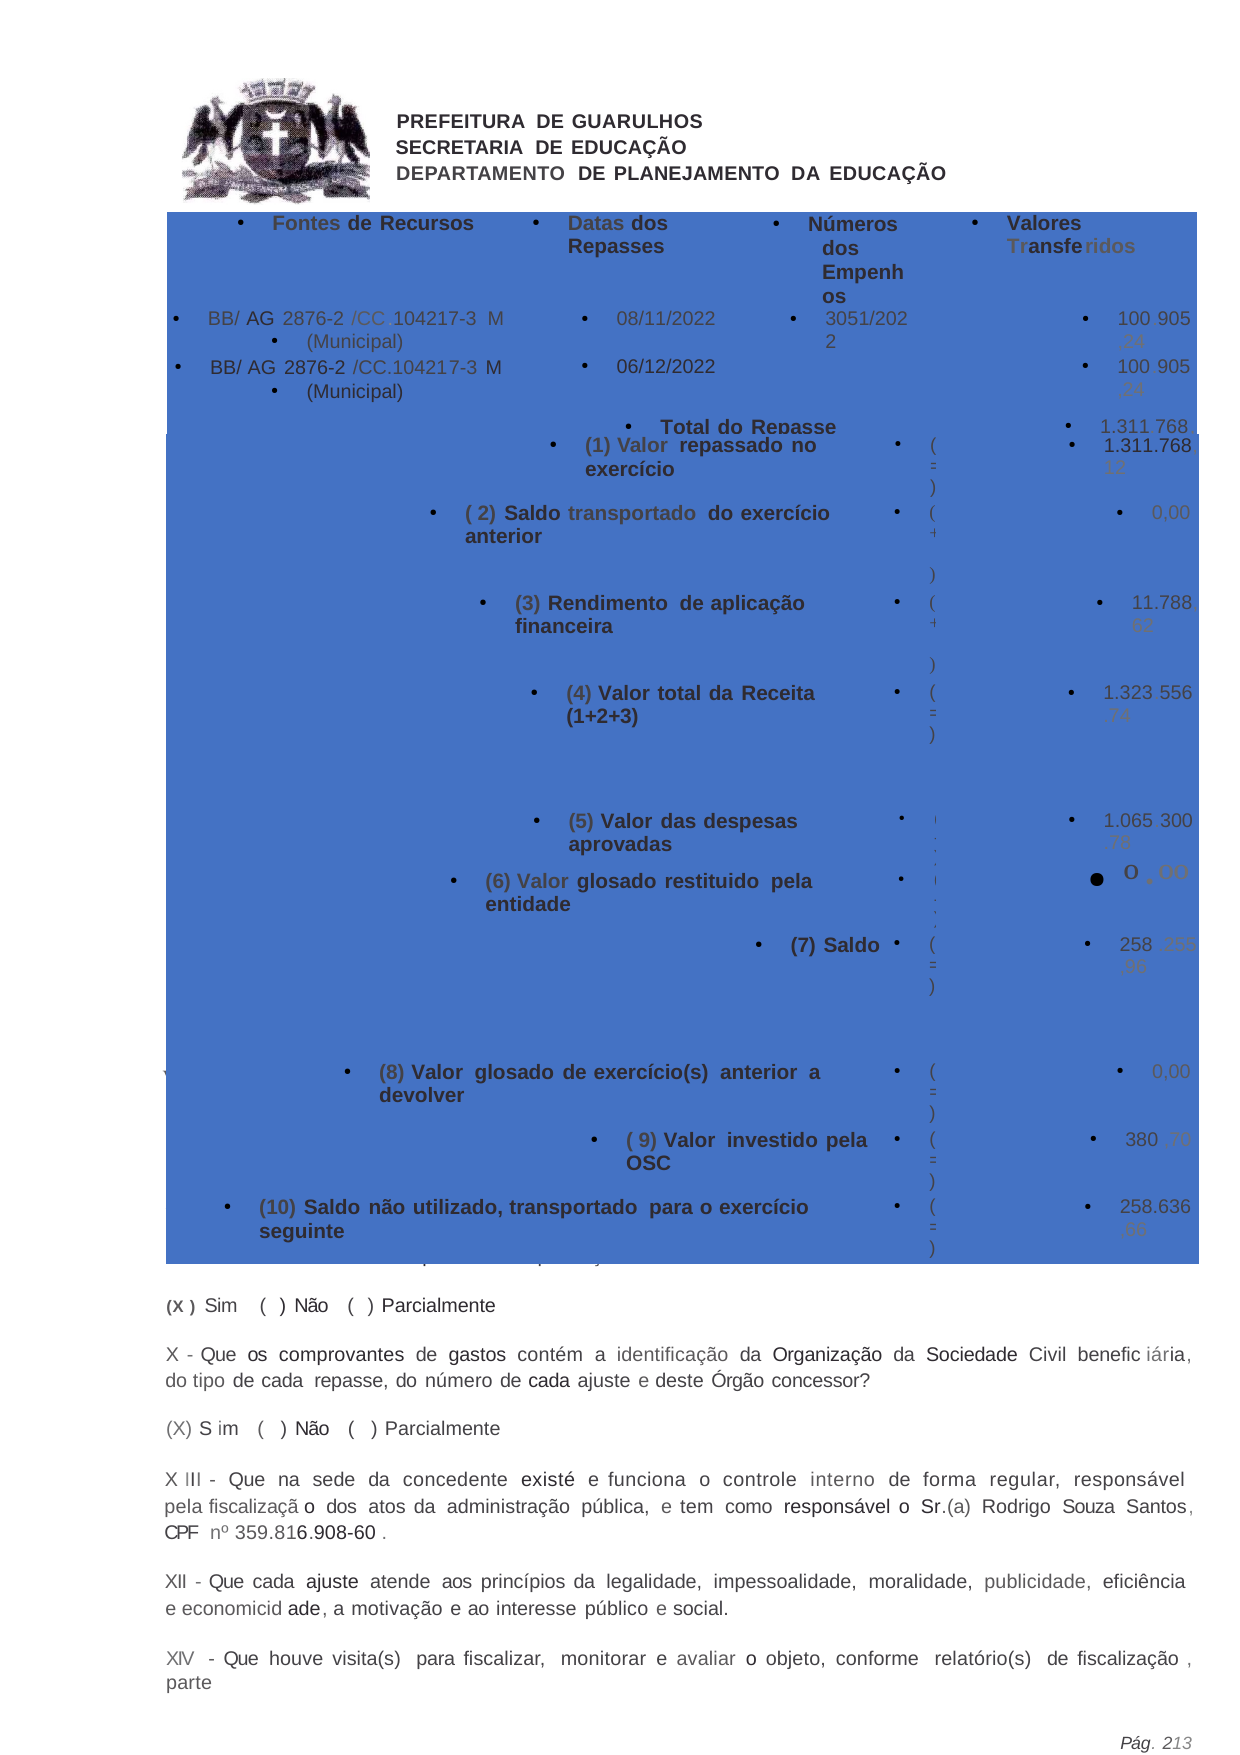

PREFEITURA DE GUARULHOS SECRETARIA DE EDUCAÇÃO
DEPARTAMENTO DE PLANEJAMENTO DA EDUCAÇÃO
| Fontes de Recursos | Datas dos Repasses | Números dos Empenhos | Valores Transferidos |
| --- | --- | --- | --- |
| BB/ AG 2876-2 /CC.104217-3 M (Municipal) | 08/11/2022 | 3051/2022 | 100.905 ,24 |
| BB/ AG 2876-2 /CC.104217-3 M (Municipal) | 06/12/2022 | | 100.905 ,24 |
| Total do Repasse Municipal | | | 1.311.768,12 |
| (1) Valor repassado no exercício | (=) | 1.311.768,12 |
| --- | --- | --- |
| ( 2) Saldo transportado do exercício anterior | (+ ) | 0,00 |
| (3) Rendimento de aplicação financeira | ( + ) | 11.788,62 |
| (4) Valor total da Receita (1+2+3) | (=) | 1.323.556.74 |
| | | |
| (5) Valor das despesas aprovadas | (-) | 1.065.300.78 |
| (6) Valor glosado restituido pela entidade | (-) | º·ºº |
| (7) Saldo | (=) | 258 .255,96 |
| | | |
| (8) Valor glosado de exercício(s) anterior a devolver | ( =) | 0,00 |
| ( 9) Valor investido pela OSC | ( =) | 380 ,70 |
| (10) Saldo não utilizado, transportado para o exercício seguinte | (=) | 258.636 ,66 |
VI - As atividades desenvolvidas com os recursos próprios e as verbas públicas repassadas se compatibilizam com as metas propostas, bem como os resultados alcançados, cumprindo com o previsto no plano de trabalho .
(X) Sim ( ) Não ( ) Parcialmente
- Que as partes cumpriram as cláusulas pactuadas no instrumento de parceria, atinentes aos princípios da administração pública , em conformidade com a regulação que rege a matéria.
- Que os gastos e a contabilização das receitas e das despesas estão regulares e perfeitos, segundo as normas brasileira de contabilidade para o terceiro setor, demonstrados no balancete e balanço patrimonia l da Organização da Sociedade Civil parceira
XI - Estão regulares e disponíveis, os recolhimentos dos encargos trabalhistas, relativos a folha de pagamento da equipe contratada, com ou sem vínculo empregatício, e comprovados mediante guias de recolhimentos autuadas ao processo de prestação de contas?
(X ) Sim ( ) Não ( ) Parcialmente
X - Que os comprovantes de gastos contém a identificação da Organização da Sociedade Civil benefic iária, do tipo de cada repasse, do número de cada ajuste e deste Órgão concessor?
(X) S im ( ) Não ( ) Parcialmente
X III - Que na sede da concedente existé e funciona o controle interno de forma regular, responsável pela fiscalizaçã o dos atos da administração pública, e tem como responsável o Sr.(a) Rodrigo Souza Santos, CPF nº 359.816.908-60 .
XII - Que cada ajuste atende aos princípios da legalidade, impessoalidade, moralidade, publicidade, eficiência e economicid ade, a motivação e ao interesse público e social.
XIV - Que houve visita(s) para fiscalizar, monitorar e avaliar o objeto, conforme relatório(s) de fiscalização , parte
Pág. 213